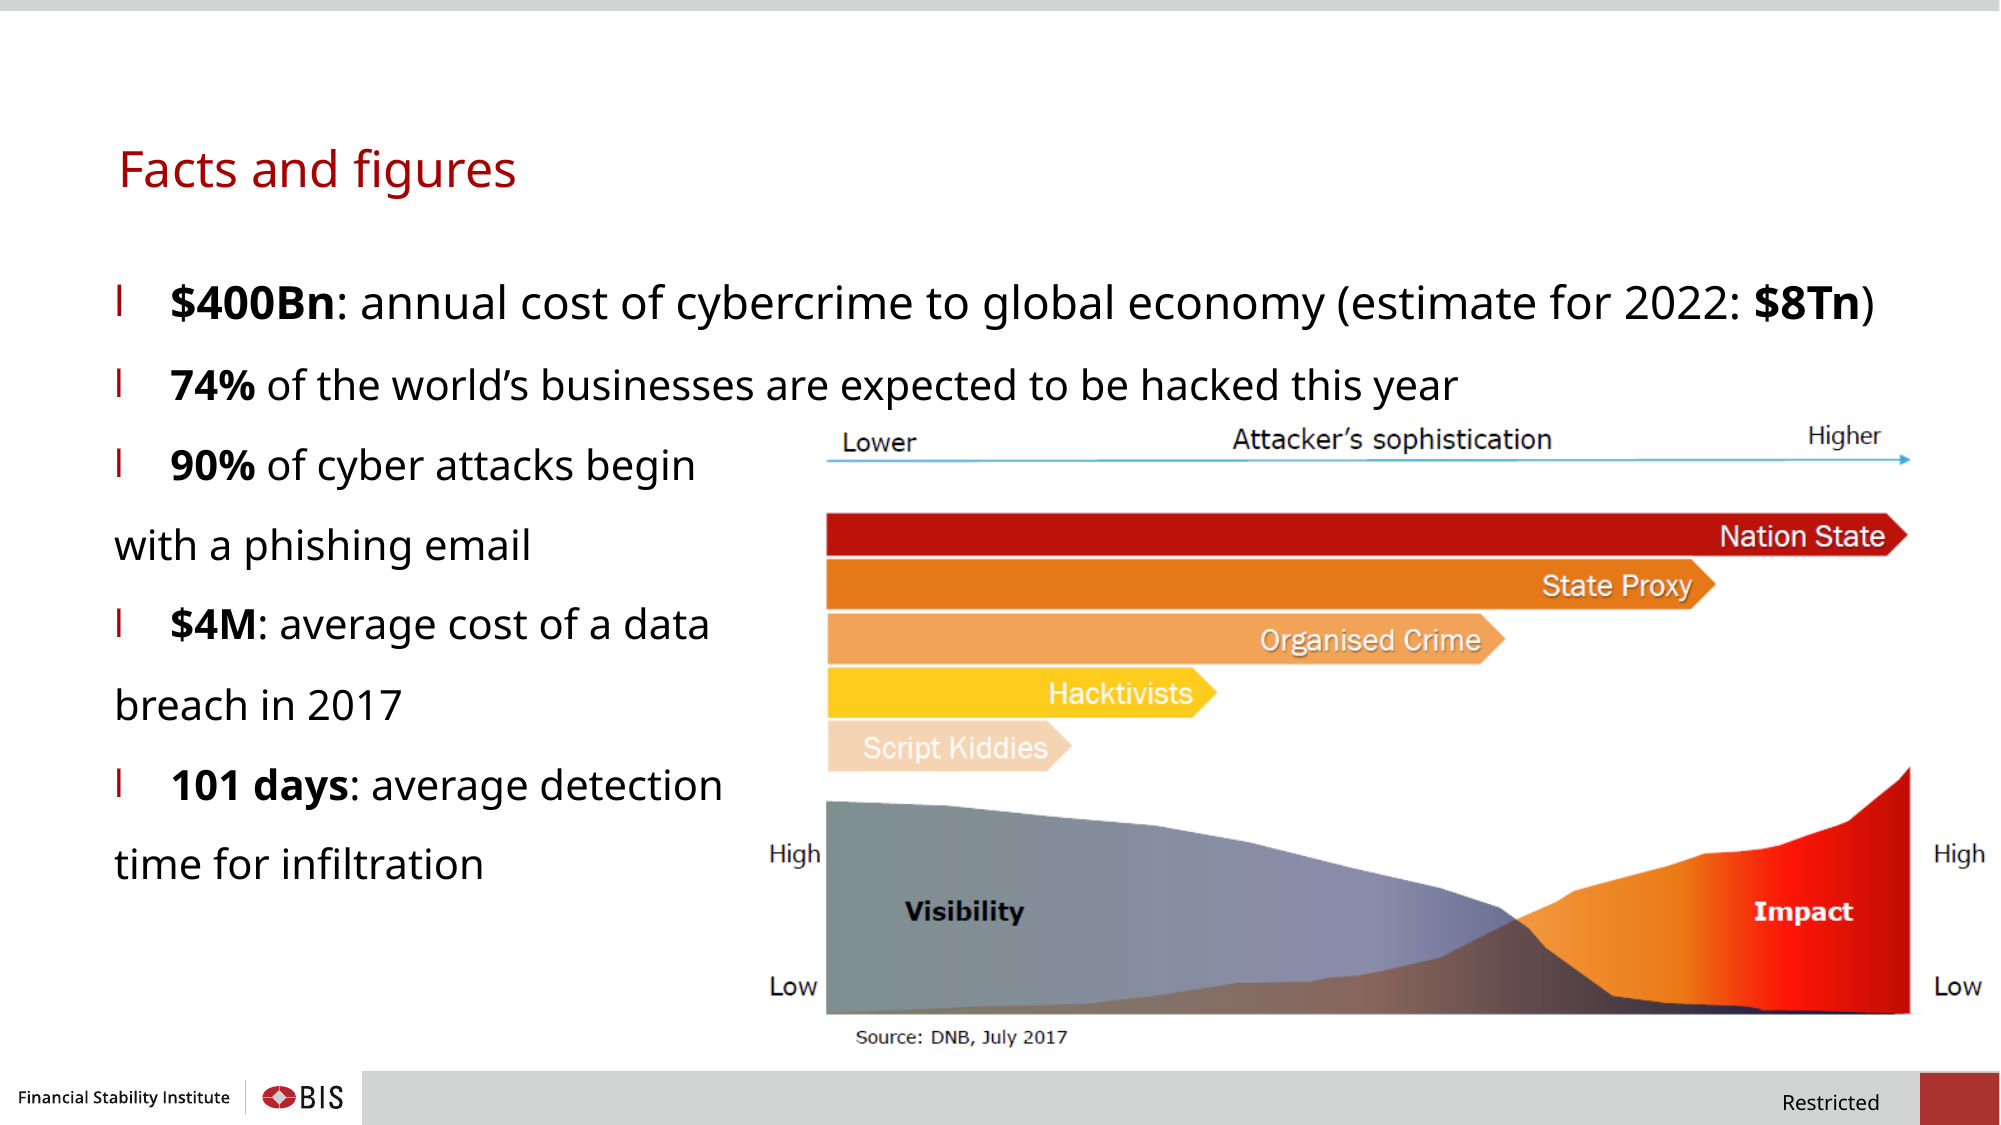

Facts and figures
# $400Bn: annual cost of cybercrime to global economy (estimate for 2022: $8Tn)
74% of the world’s businesses are expected to be hacked this year
90% of cyber attacks begin
with a phishing email
$4M: average cost of a data
breach in 2017
101 days: average detection
time for infiltration